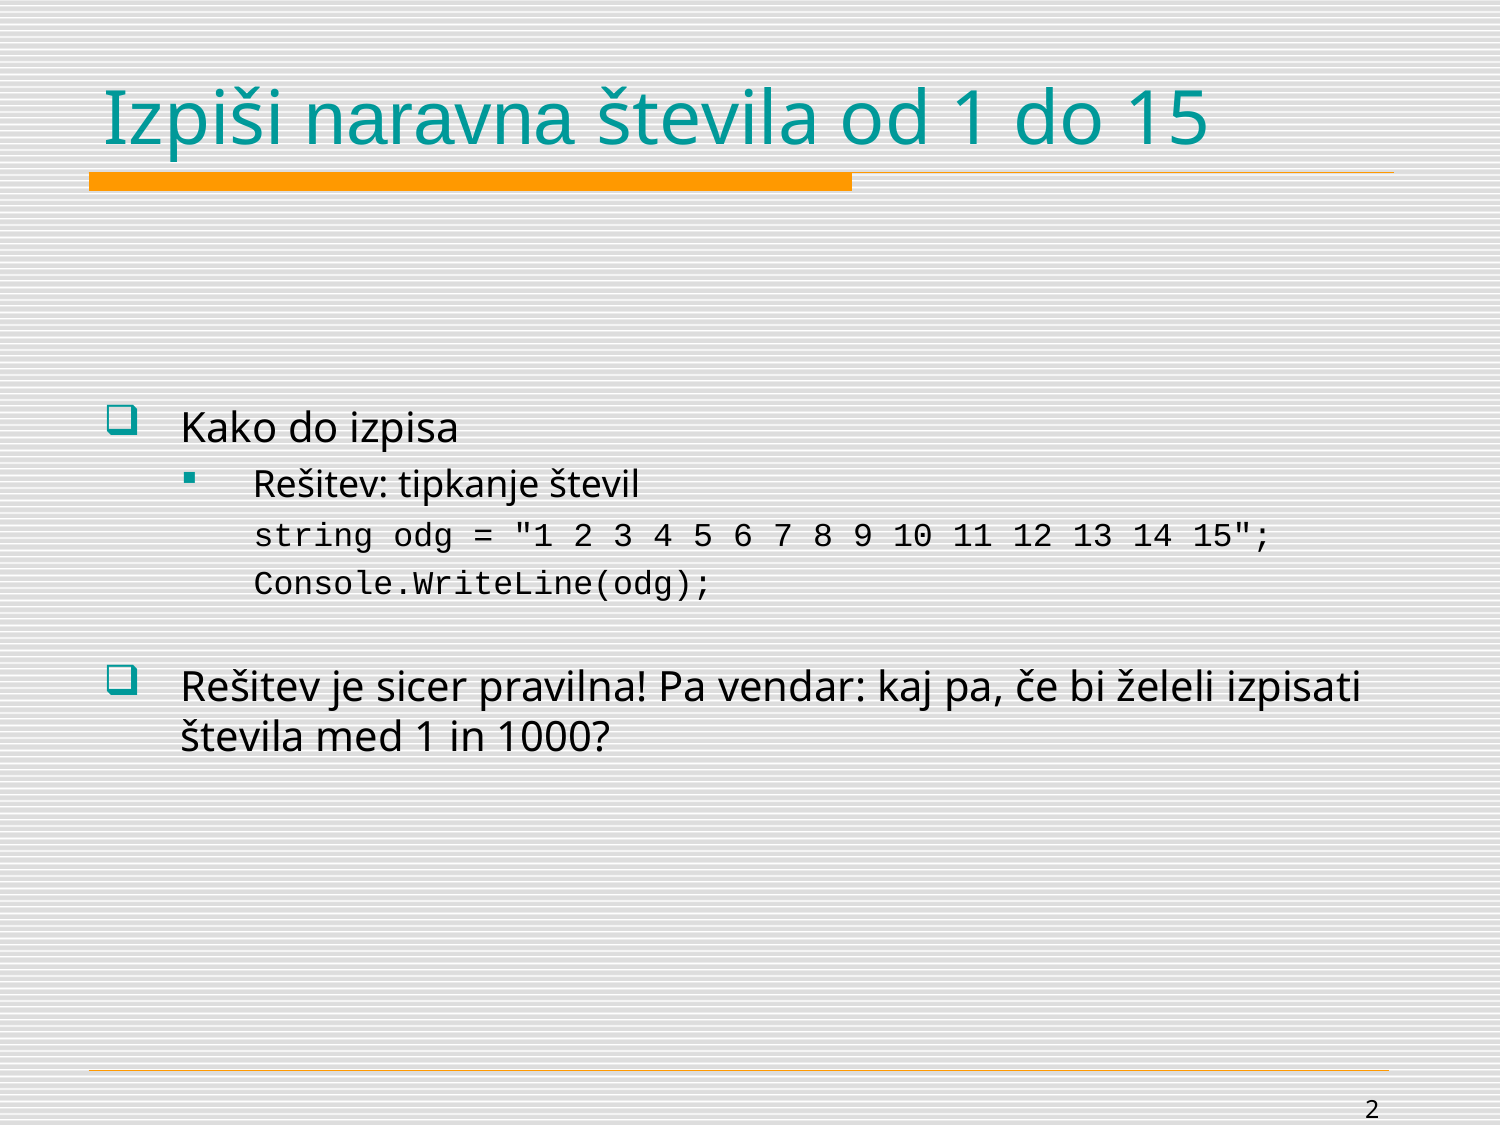

# Izpiši naravna števila od 1 do 15
Kako do izpisa
Rešitev: tipkanje števil
string odg = "1 2 3 4 5 6 7 8 9 10 11 12 13 14 15";
Console.WriteLine(odg);
Rešitev je sicer pravilna! Pa vendar: kaj pa, če bi želeli izpisati števila med 1 in 1000?